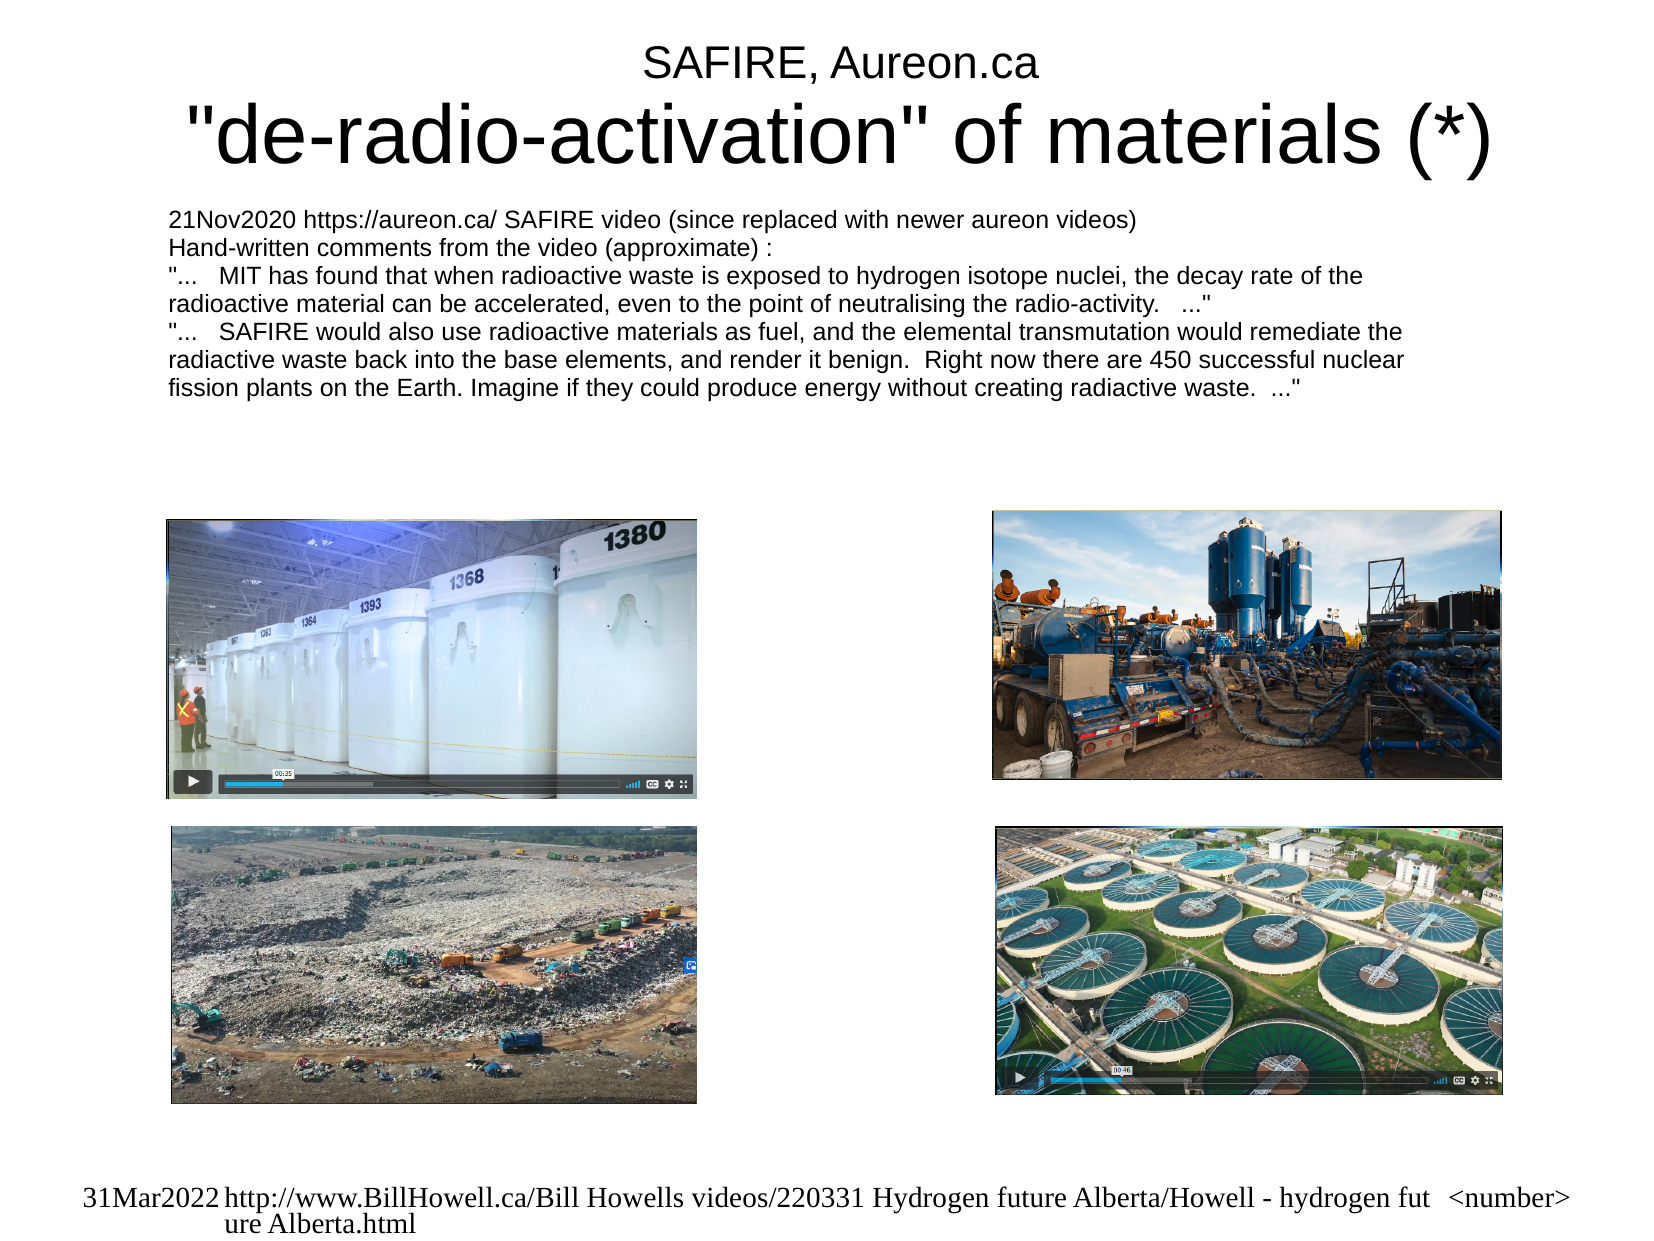

# SAFIRE, Aureon.ca "de-radio-activation" of materials (*)
21Nov2020 https://aureon.ca/ SAFIRE video (since replaced with newer aureon videos)
Hand-written comments from the video (approximate) :
"... MIT has found that when radioactive waste is exposed to hydrogen isotope nuclei, the decay rate of the radioactive material can be accelerated, even to the point of neutralising the radio-activity. ..."
"... SAFIRE would also use radioactive materials as fuel, and the elemental transmutation would remediate the radiactive waste back into the base elements, and render it benign. Right now there are 450 successful nuclear fission plants on the Earth. Imagine if they could produce energy without creating radiactive waste. ..."
31Mar2022
http://www.BillHowell.ca/Bill Howells videos/220331 Hydrogen future Alberta/Howell - hydrogen future Alberta.html
20